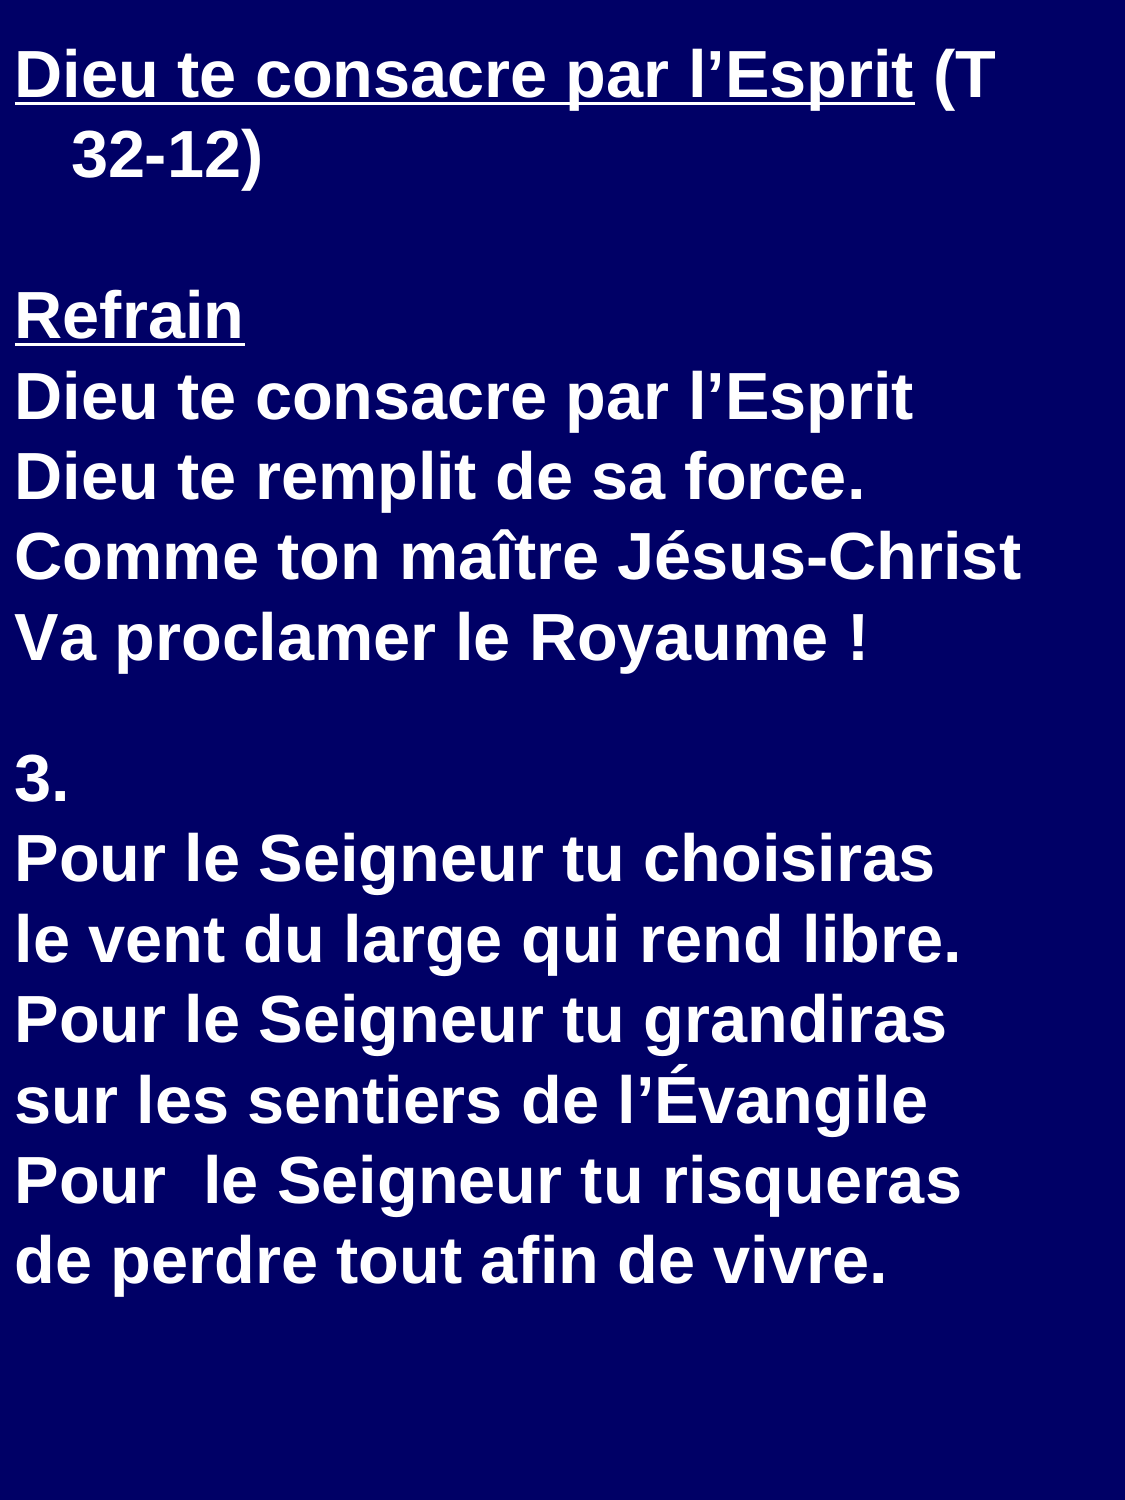

Dieu te consacre par l’Esprit (T 32-12)
Refrain
Dieu te consacre par l’Esprit
Dieu te remplit de sa force.
Comme ton maître Jésus-Christ
Va proclamer le Royaume !
3.
Pour le Seigneur tu choisiras
le vent du large qui rend libre.
Pour le Seigneur tu grandiras
sur les sentiers de l’Évangile
Pour le Seigneur tu risqueras
de perdre tout afin de vivre.